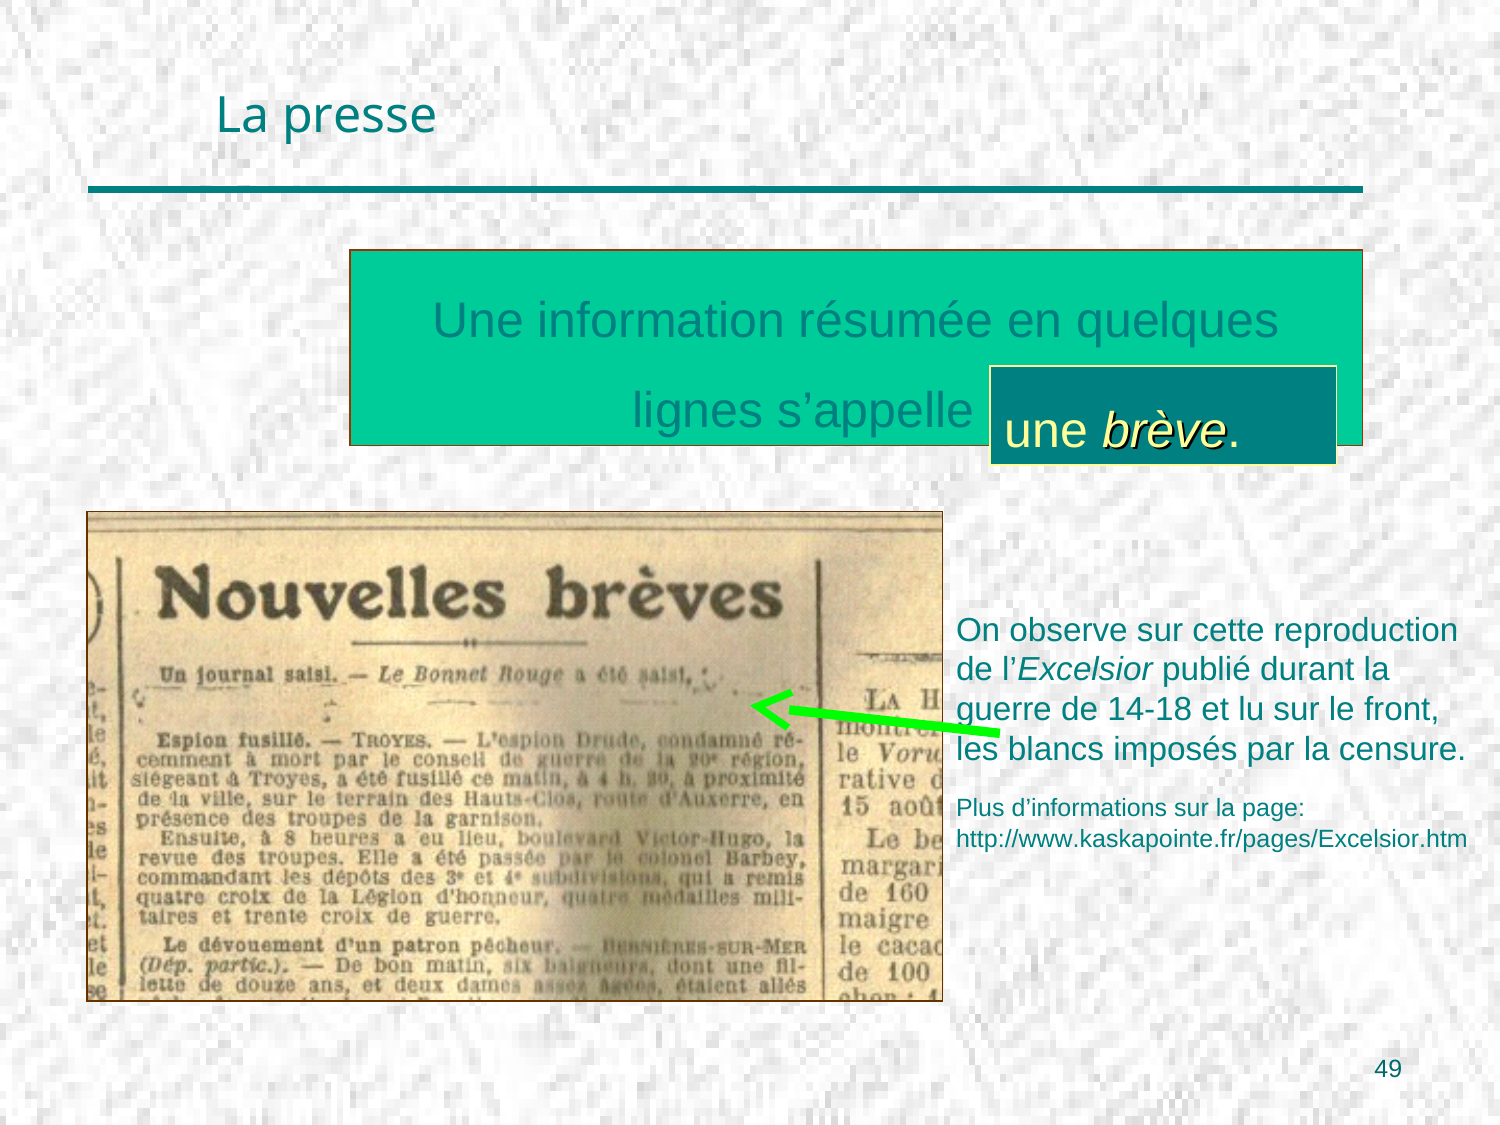

La presse
Une information résumée en quelques lignes s’appelle … ?
une brève.
On observe sur cette reproduction de l’Excelsior publié durant la guerre de 14-18 et lu sur le front, les blancs imposés par la censure.
Plus d’informations sur la page:
http://www.kaskapointe.fr/pages/Excelsior.htm
49